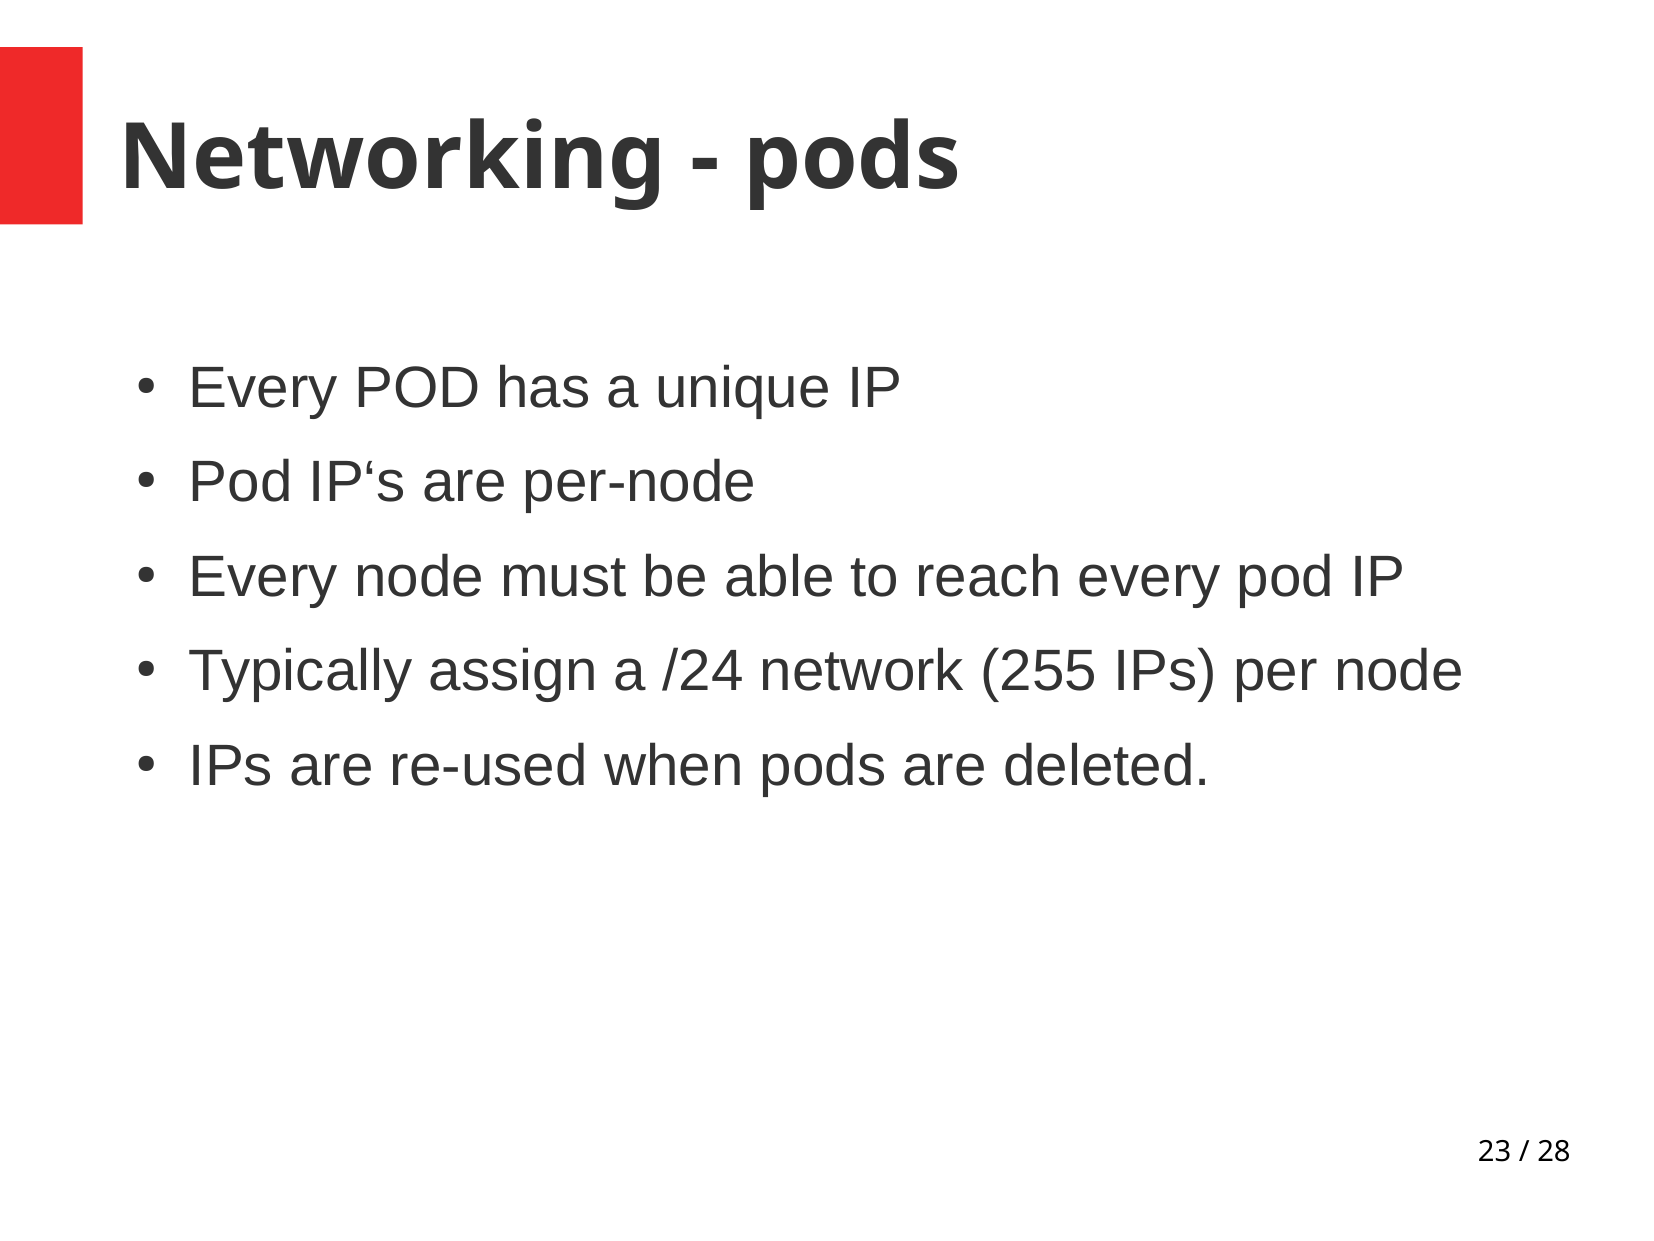

# Networking - pods
Every POD has a unique IP
Pod IP‘s are per-node
Every node must be able to reach every pod IP
Typically assign a /24 network (255 IPs) per node
IPs are re-used when pods are deleted.
23